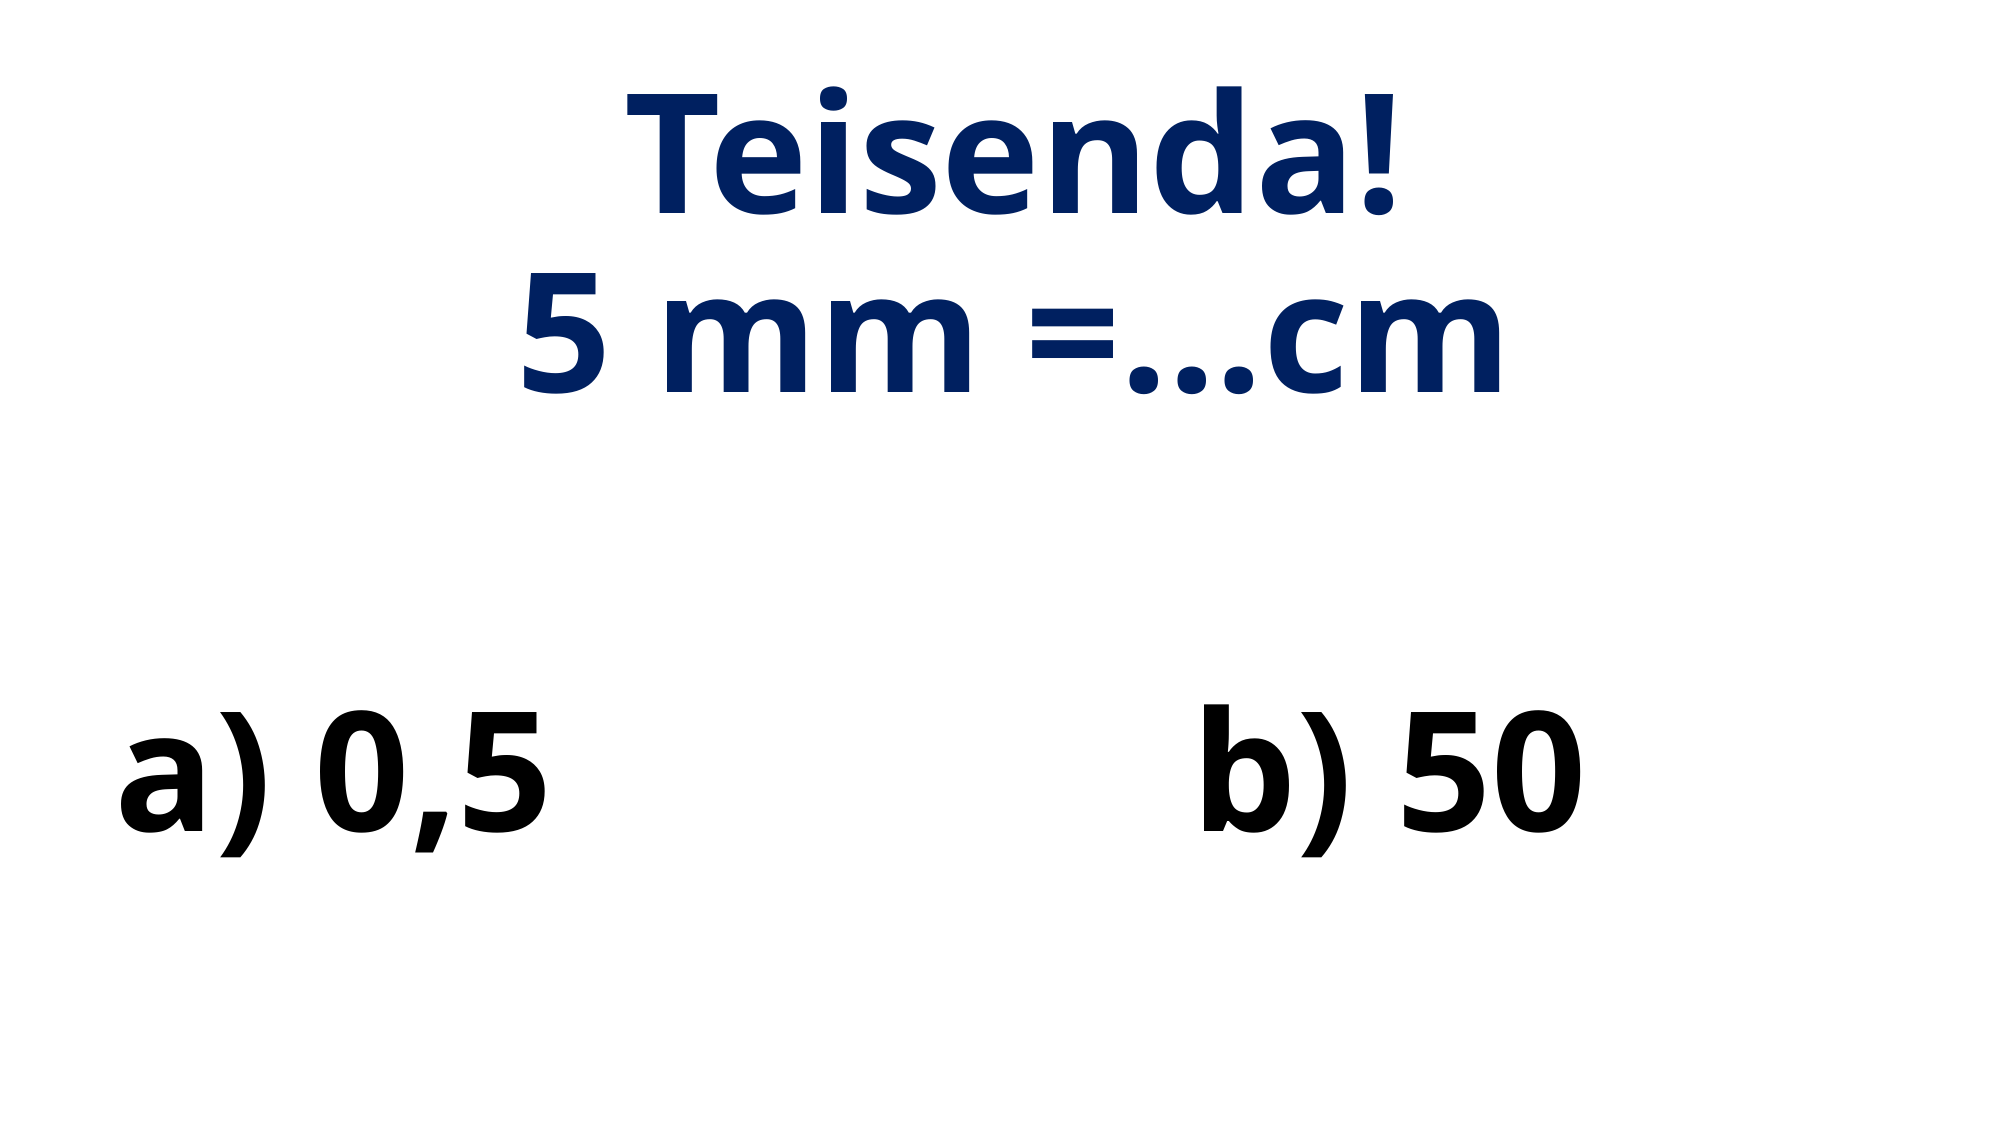

# Teisenda! 5 mm =...cm
a) 0,5
 b) 50